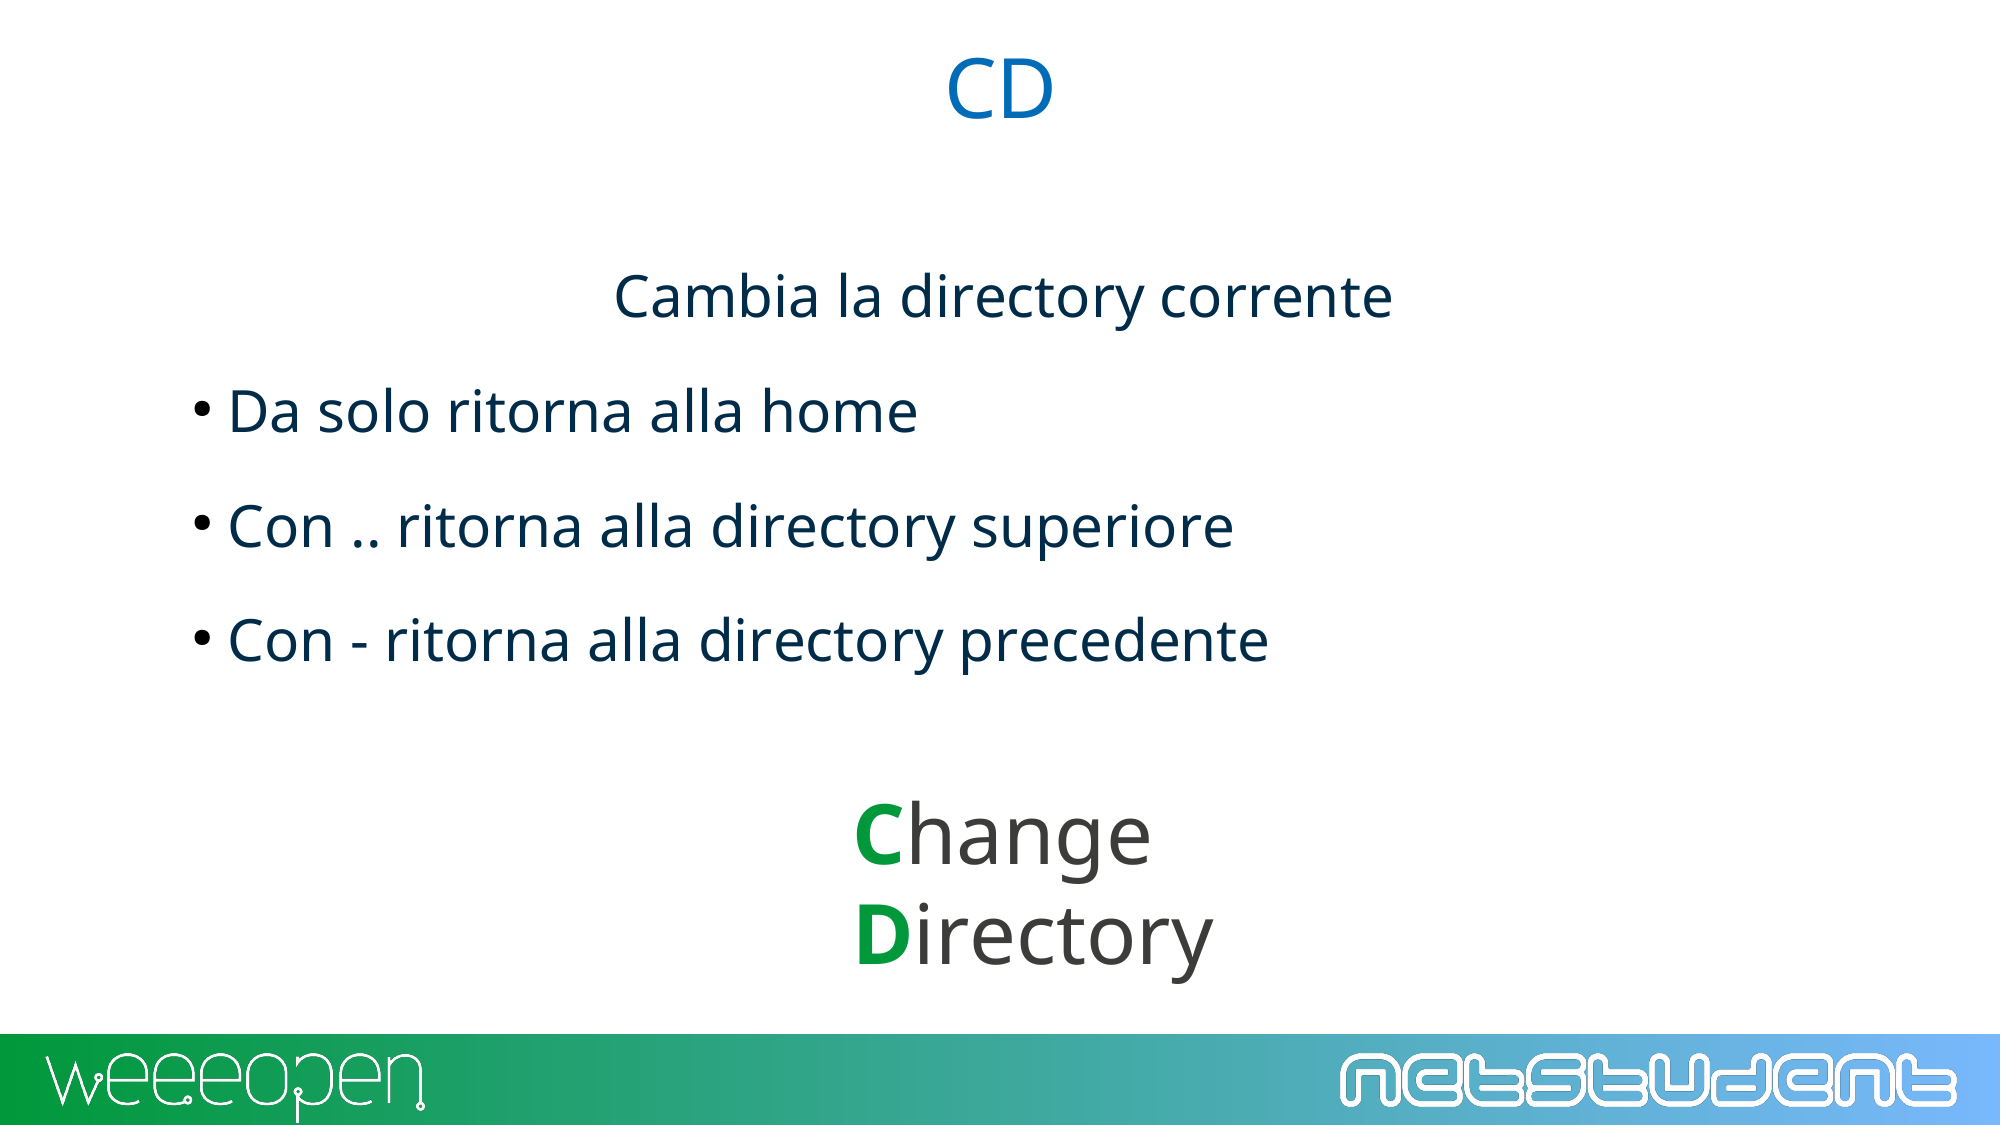

# CD
Cambia la directory corrente
Da solo ritorna alla home
Con .. ritorna alla directory superiore
Con - ritorna alla directory precedente
Change
Directory